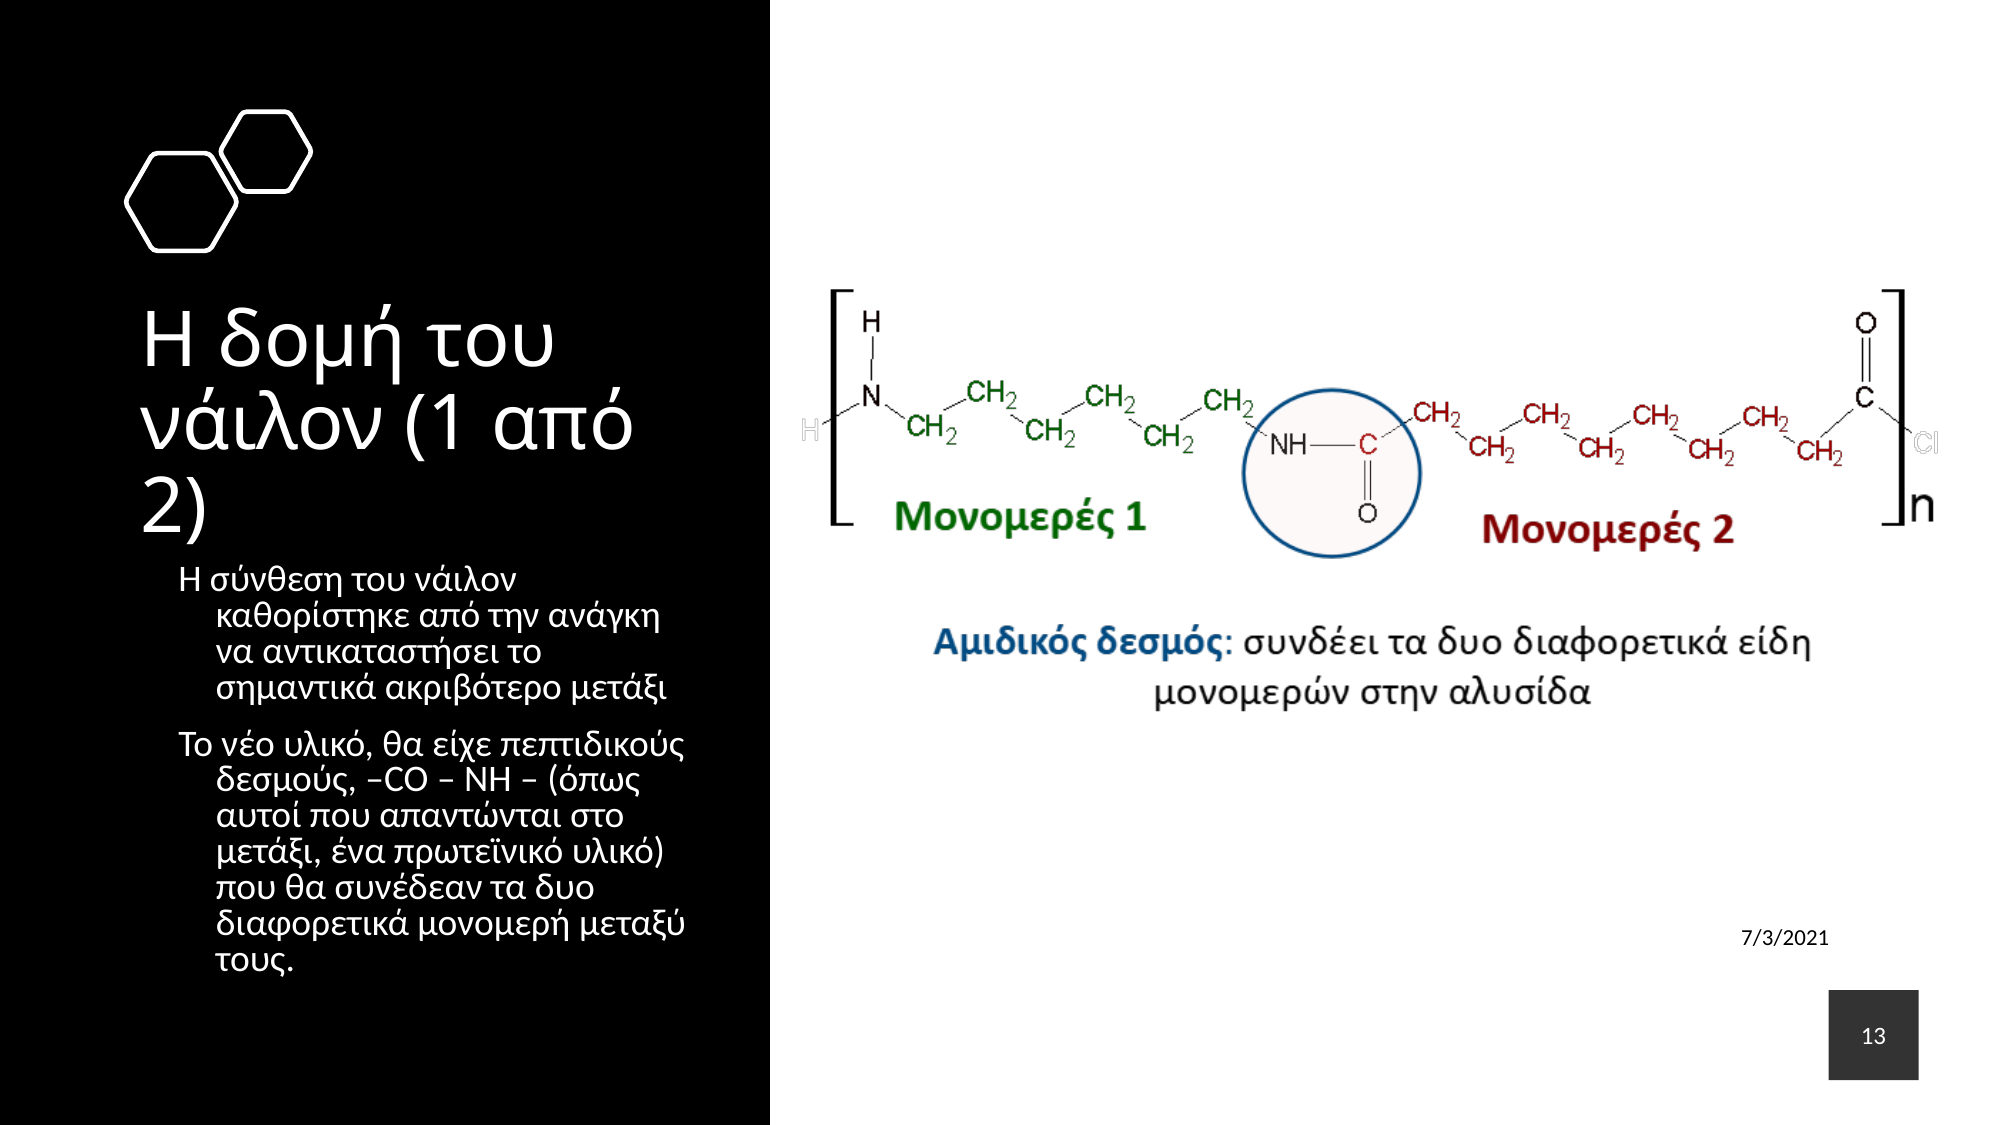

# Η δομή του νάιλον (1 από 2)
Η σύνθεση του νάιλον καθορίστηκε από την ανάγκη να αντικαταστήσει το σημαντικά ακριβότερο μετάξι
Το νέο υλικό, θα είχε πεπτιδικούς δεσμούς, –CO – NH – (όπως αυτοί που απαντώνται στο μετάξι, ένα πρωτεϊνικό υλικό) που θα συνέδεαν τα δυο διαφορετικά μονομερή μεταξύ τους.
7/3/2021